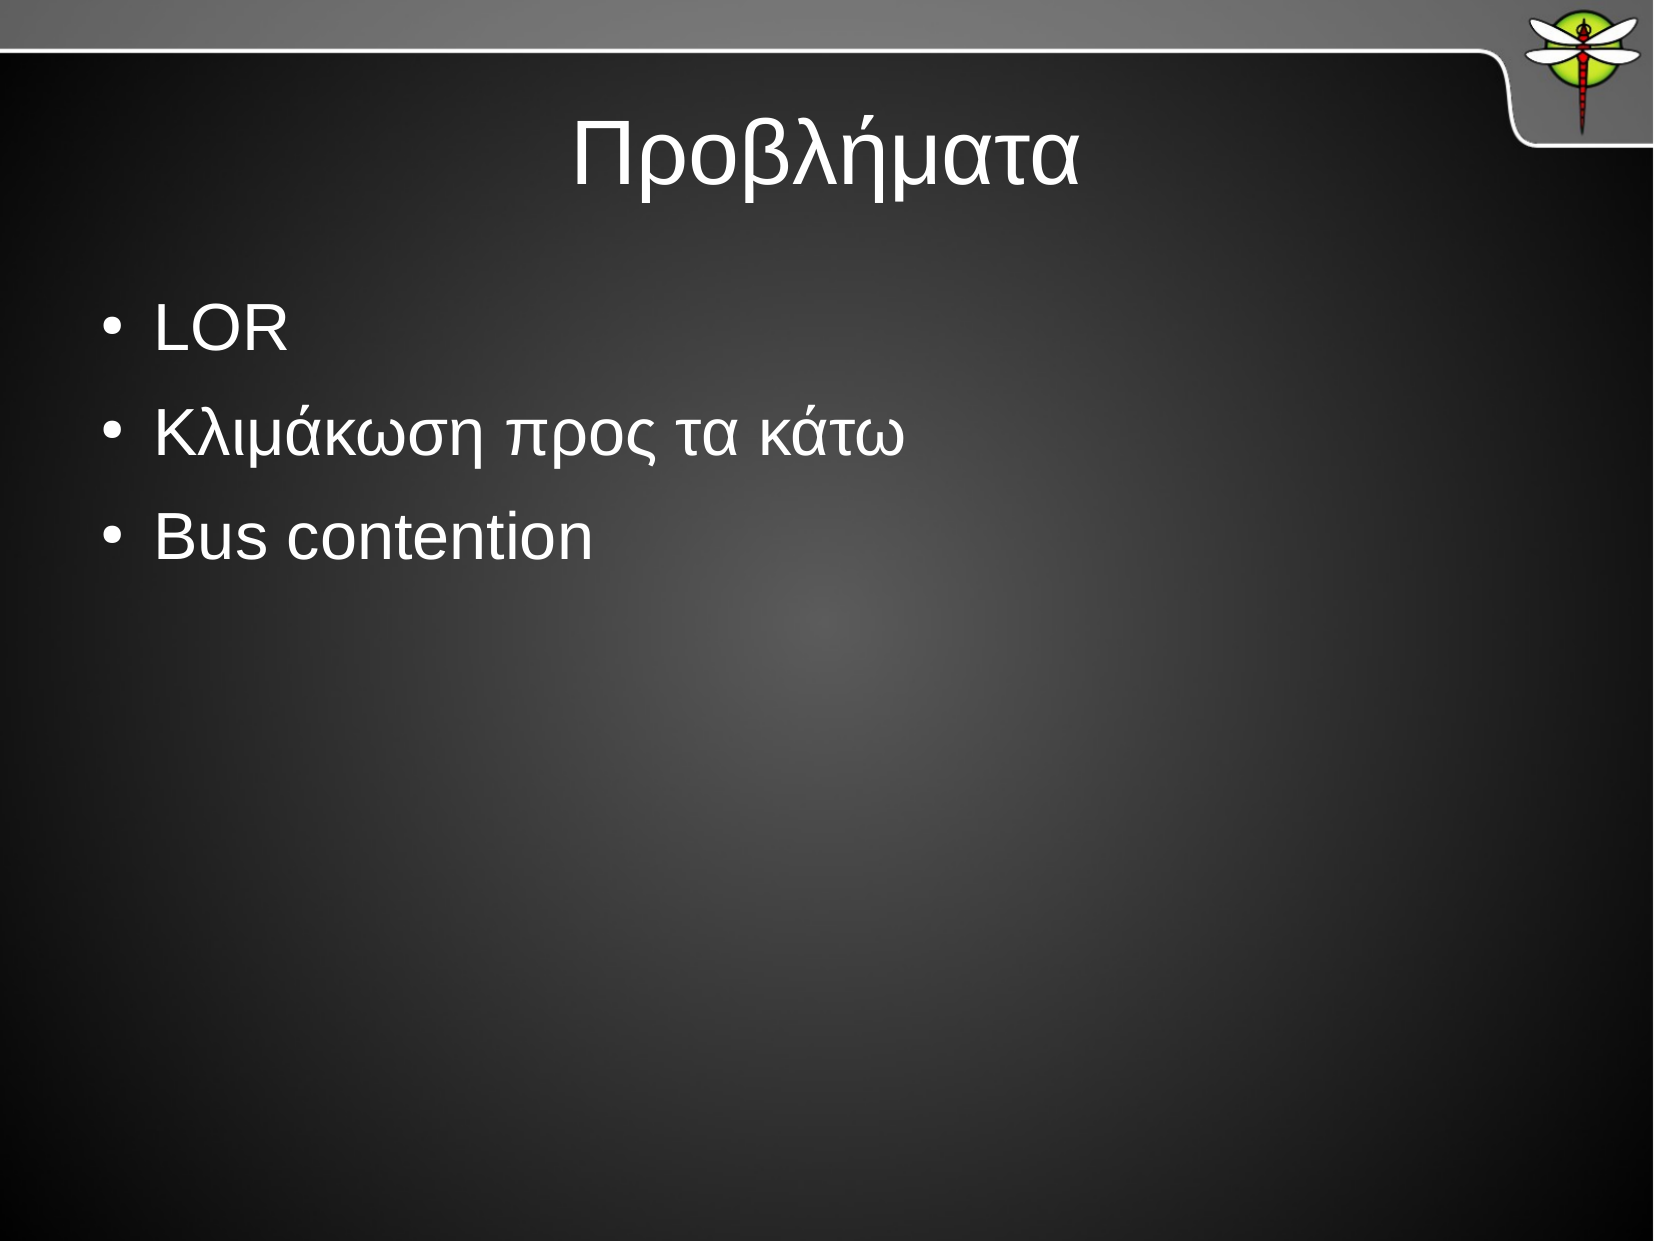

# Προβλήματα
LOR
Κλιμάκωση προς τα κάτω
Bus contention